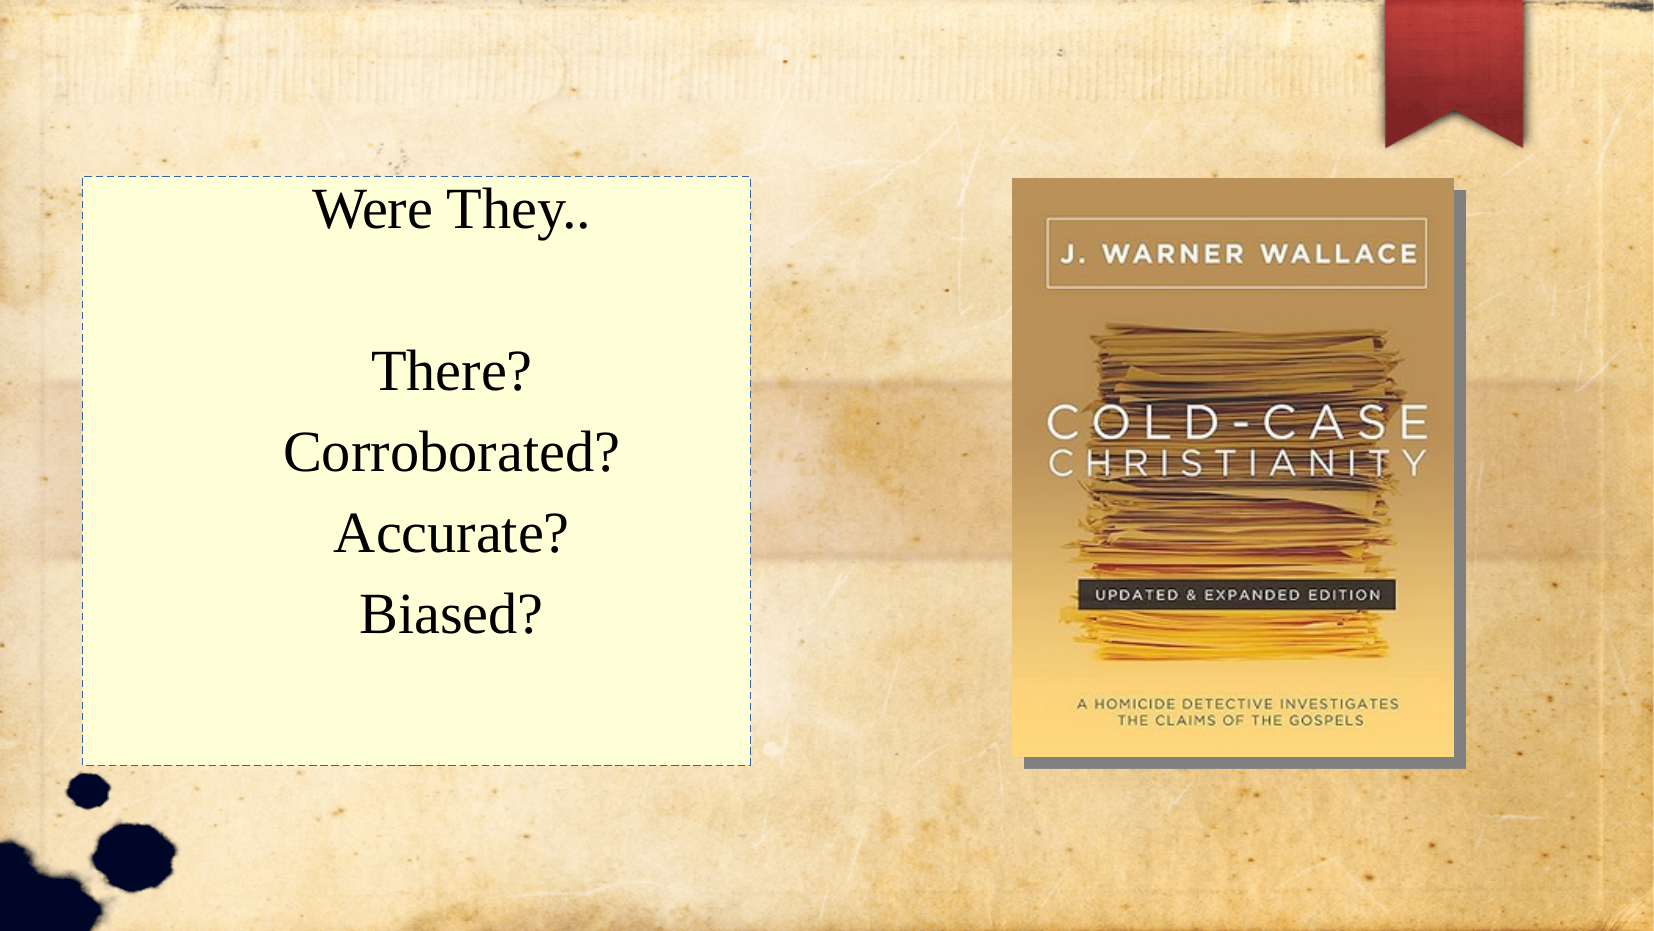

# Were They..
There?
Corroborated?
Accurate?
Biased?